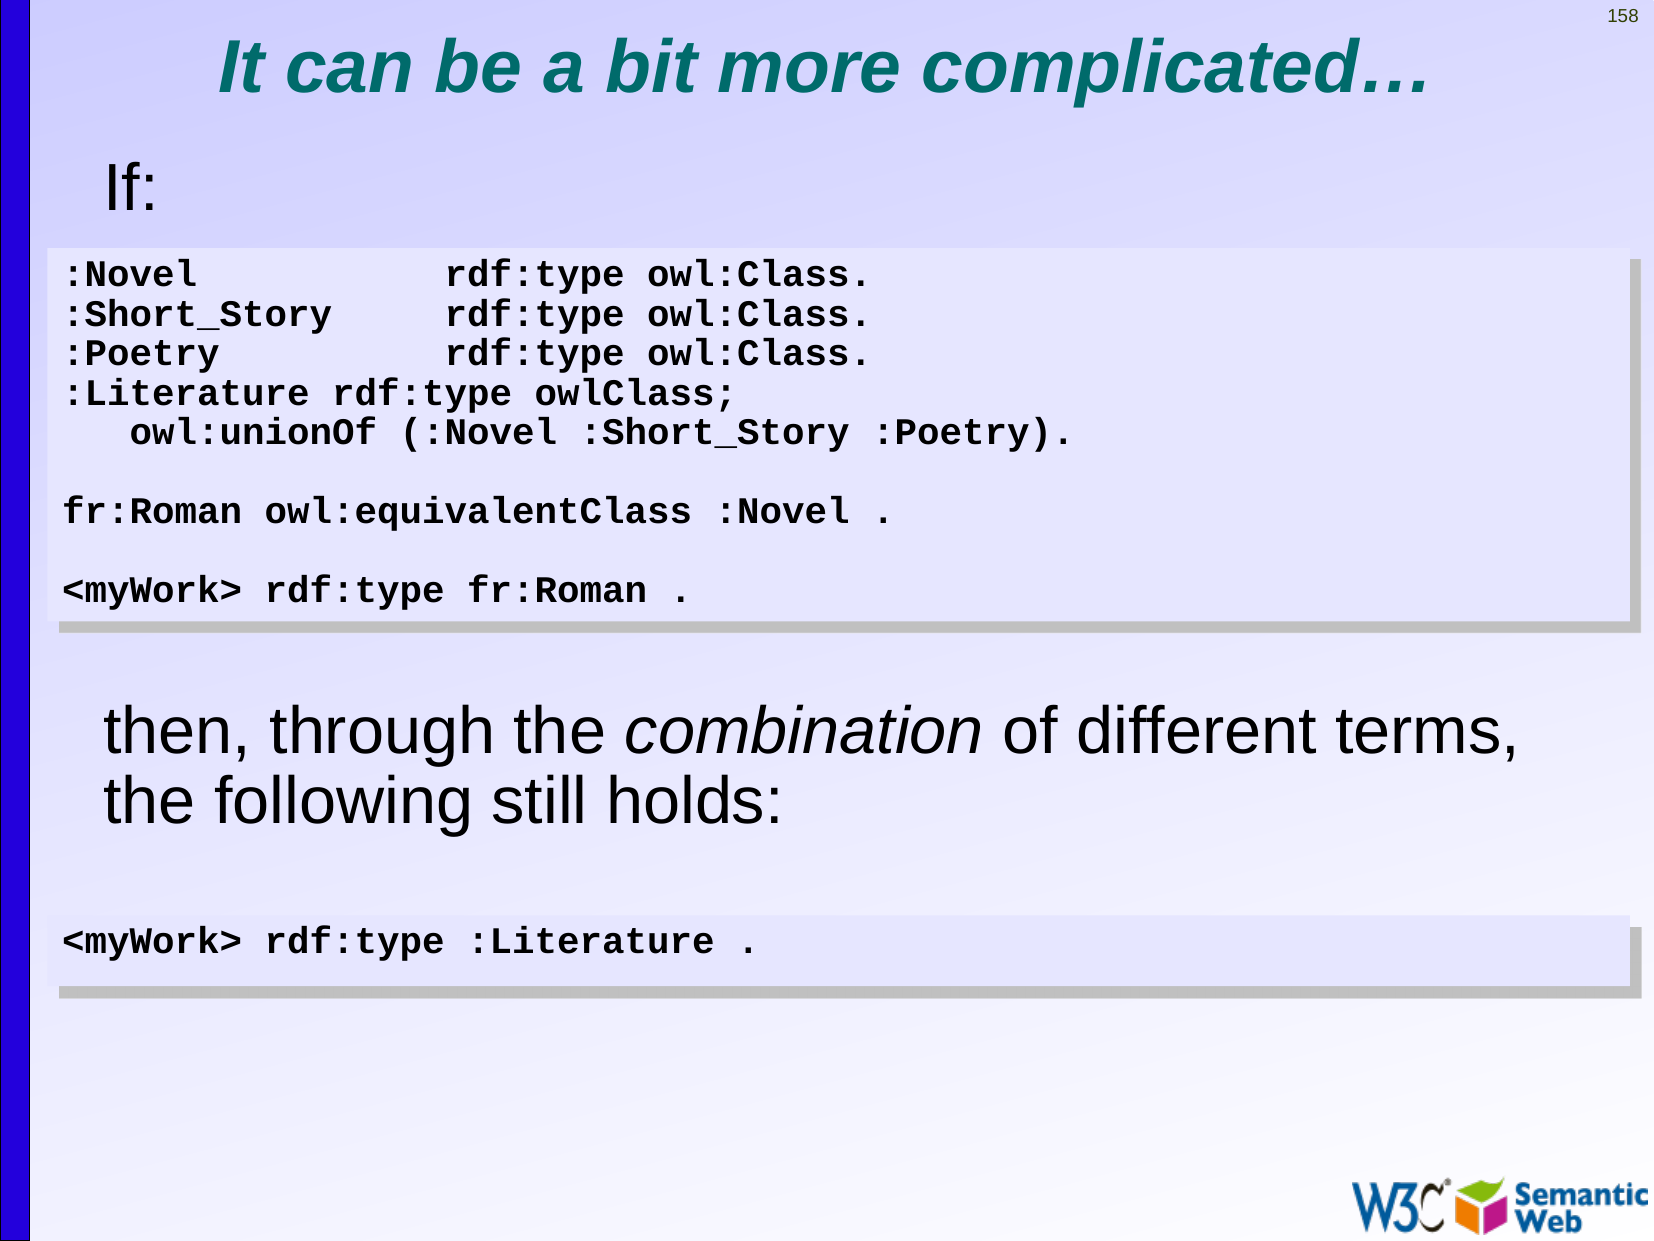

# It can be a bit more complicated…
If:
:Novel rdf:type owl:Class.
:Short_Story rdf:type owl:Class.
:Poetry rdf:type owl:Class.
:Literature rdf:type owlClass;
 owl:unionOf (:Novel :Short_Story :Poetry).
fr:Roman owl:equivalentClass :Novel .
<myWork> rdf:type fr:Roman .
then, through the combination of different terms, the following still holds:
<myWork> rdf:type :Literature .